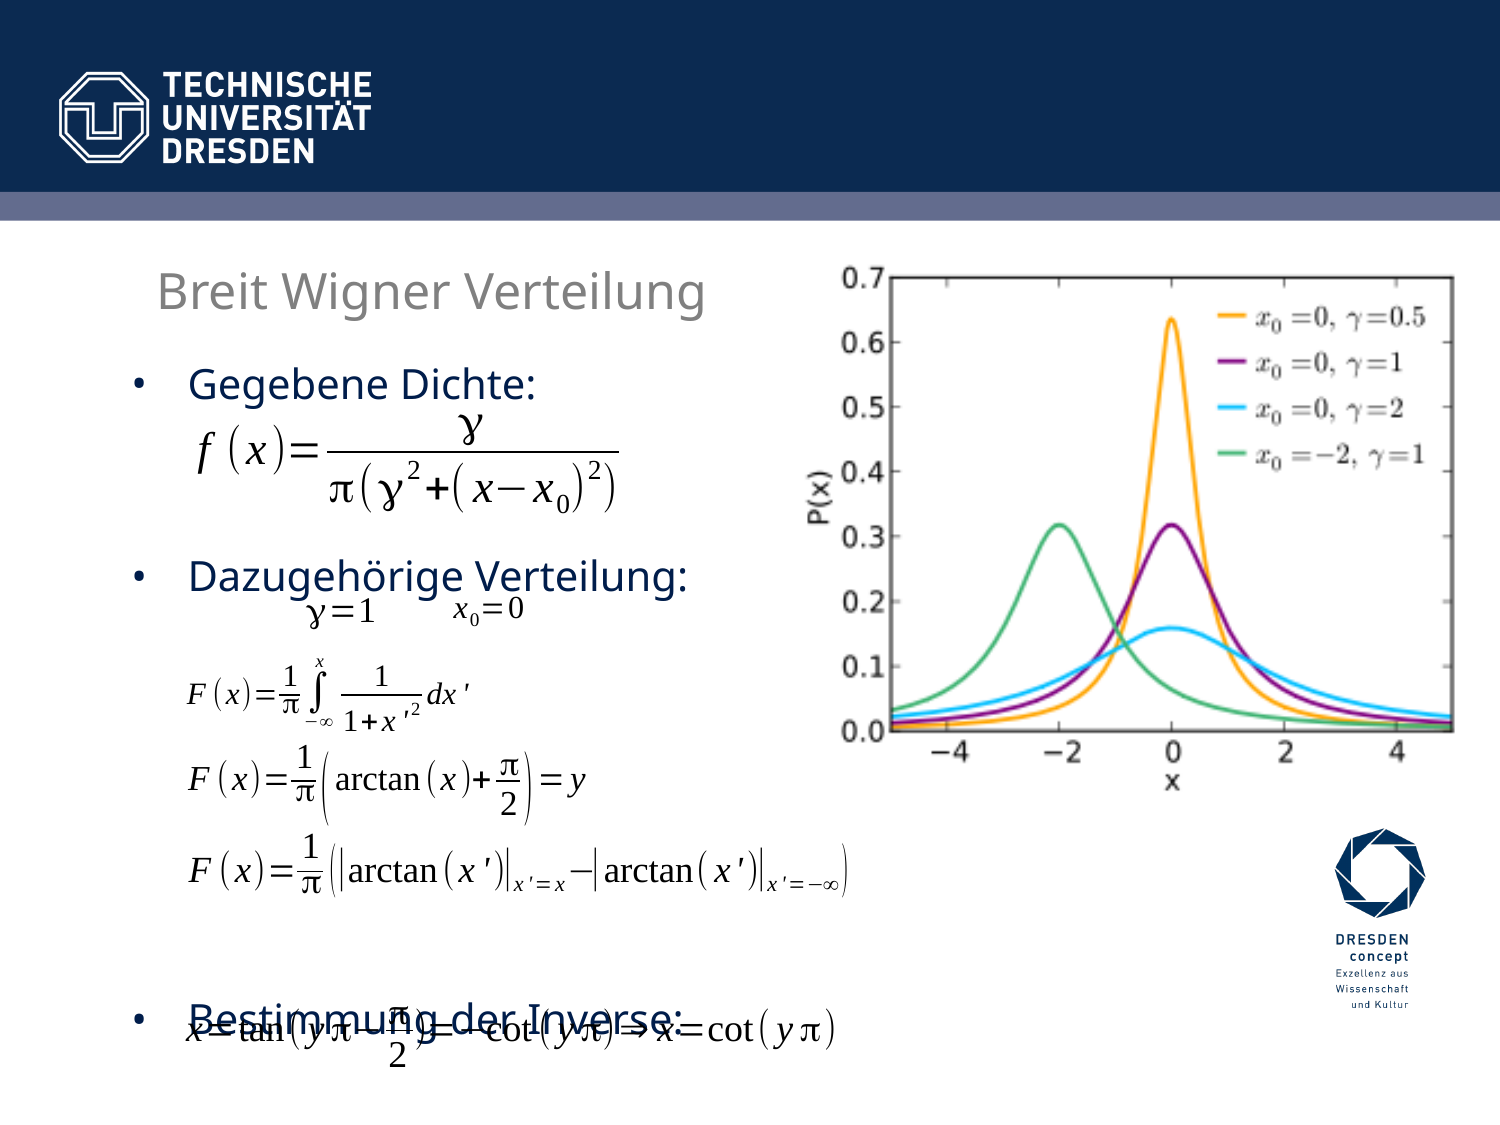

# Breit Wigner Verteilung
Gegebene Dichte:
Dazugehörige Verteilung:
Bestimmung der Inverse: